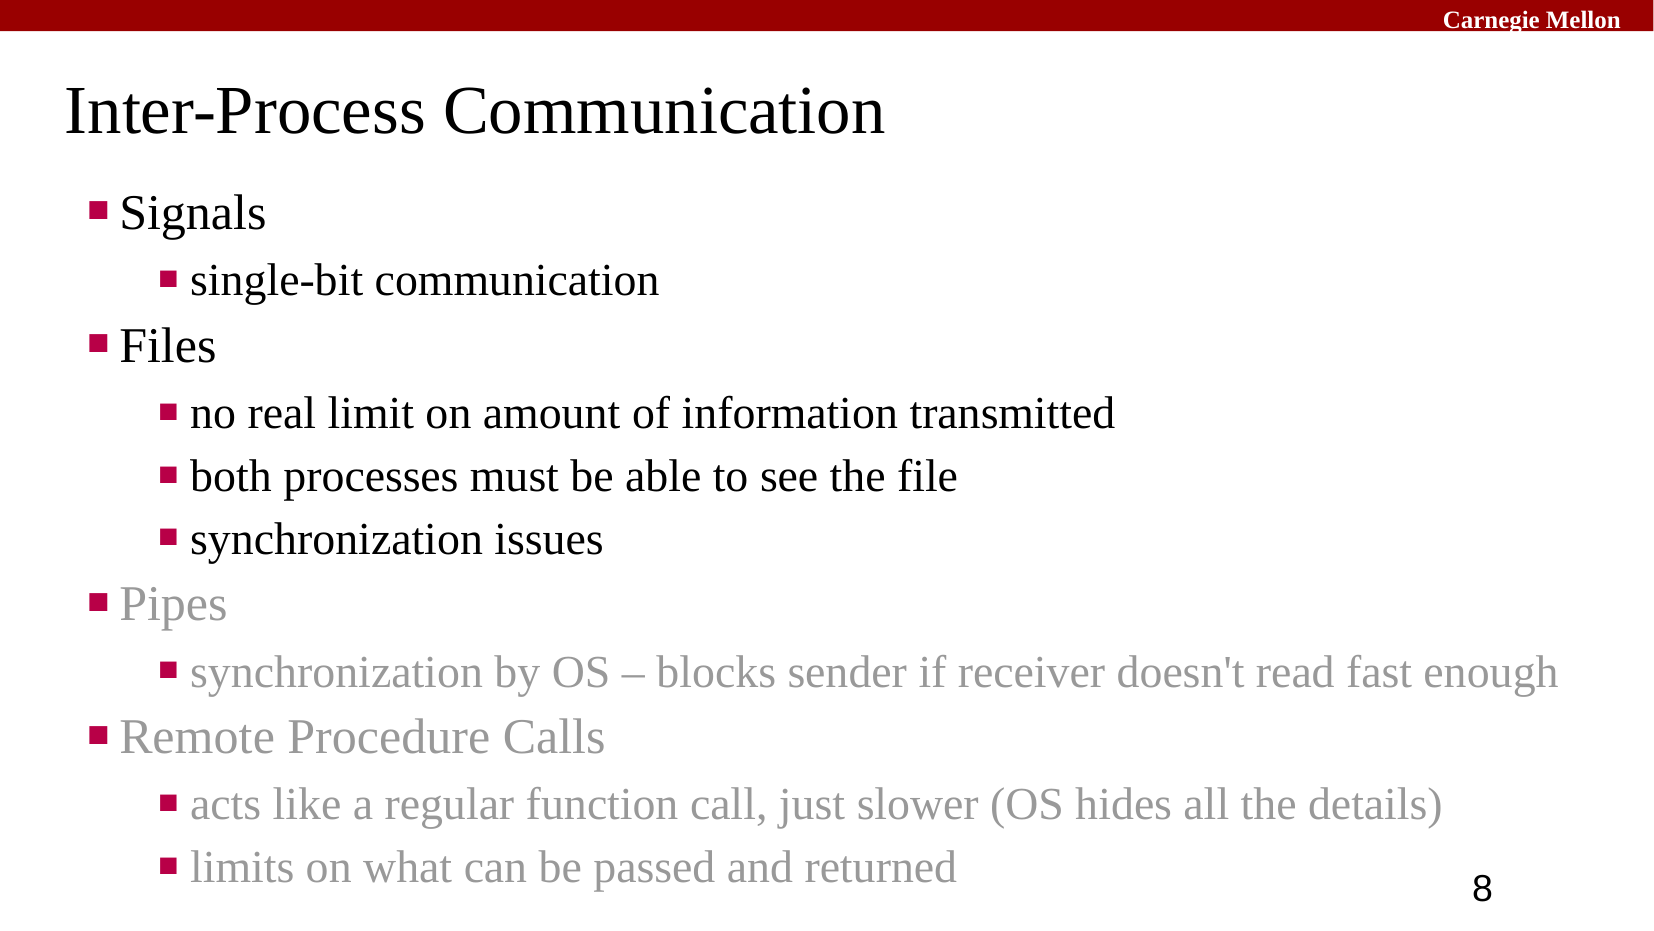

# Inter-Process Communication
Signals
single-bit communication
Files
no real limit on amount of information transmitted
both processes must be able to see the file
synchronization issues
Pipes
synchronization by OS – blocks sender if receiver doesn't read fast enough
Remote Procedure Calls
acts like a regular function call, just slower (OS hides all the details)
limits on what can be passed and returned